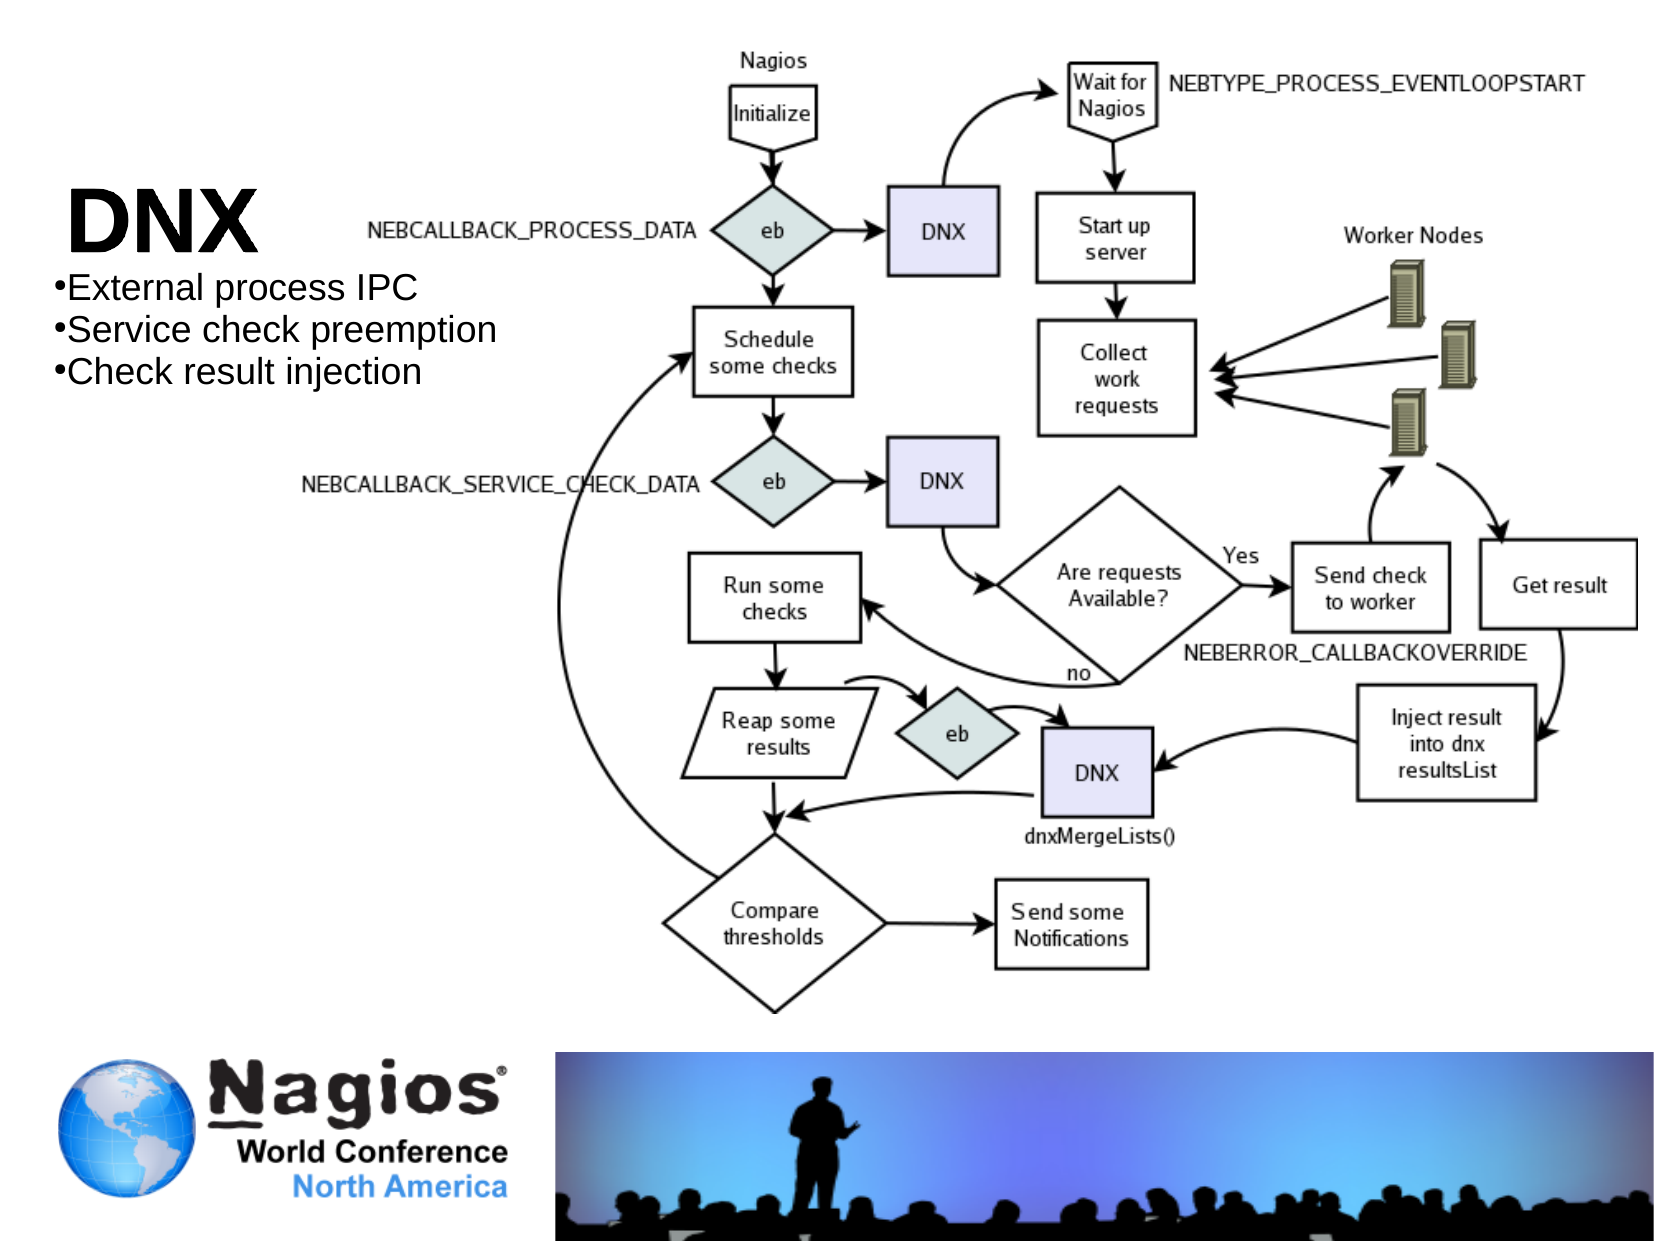

# DNX
External process IPC
Service check preemption
Check result injection
2011
Nagios World Conference
11